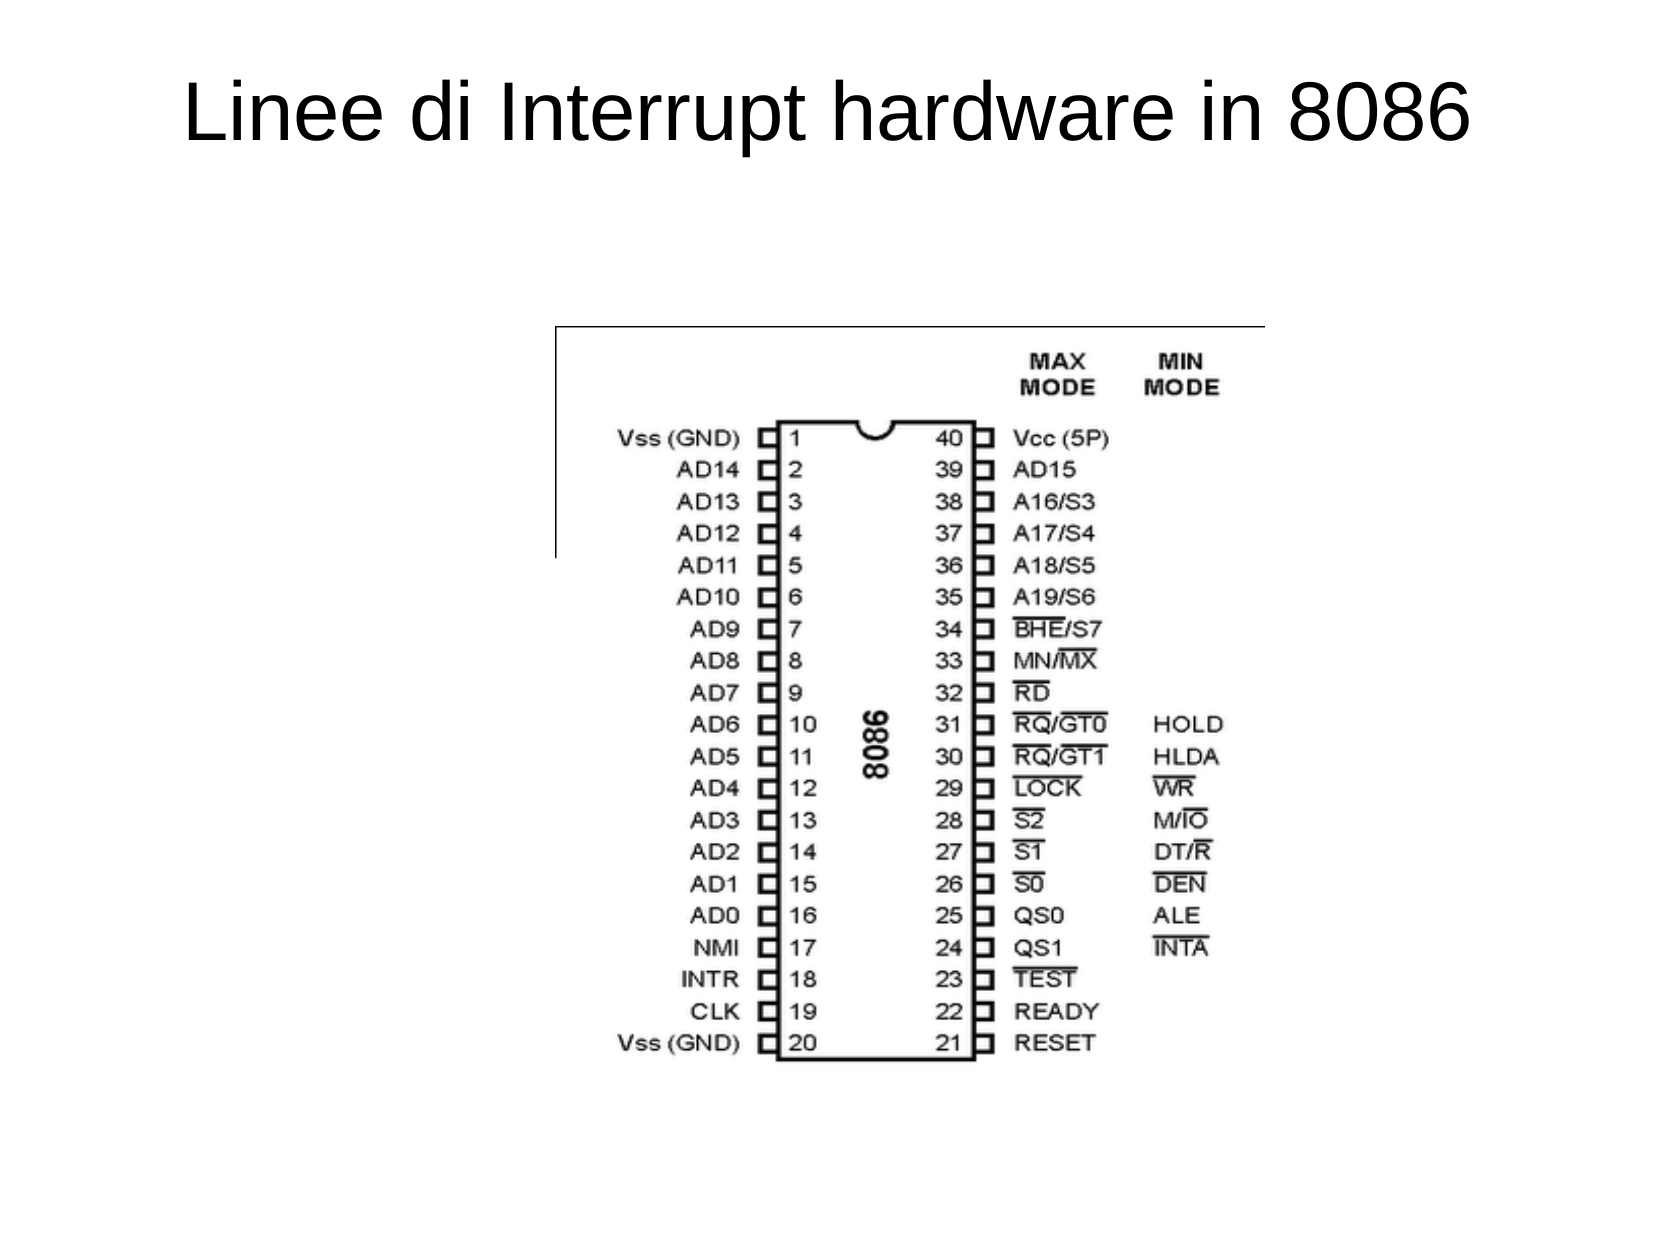

# Linee di Interrupt hardware in 8086